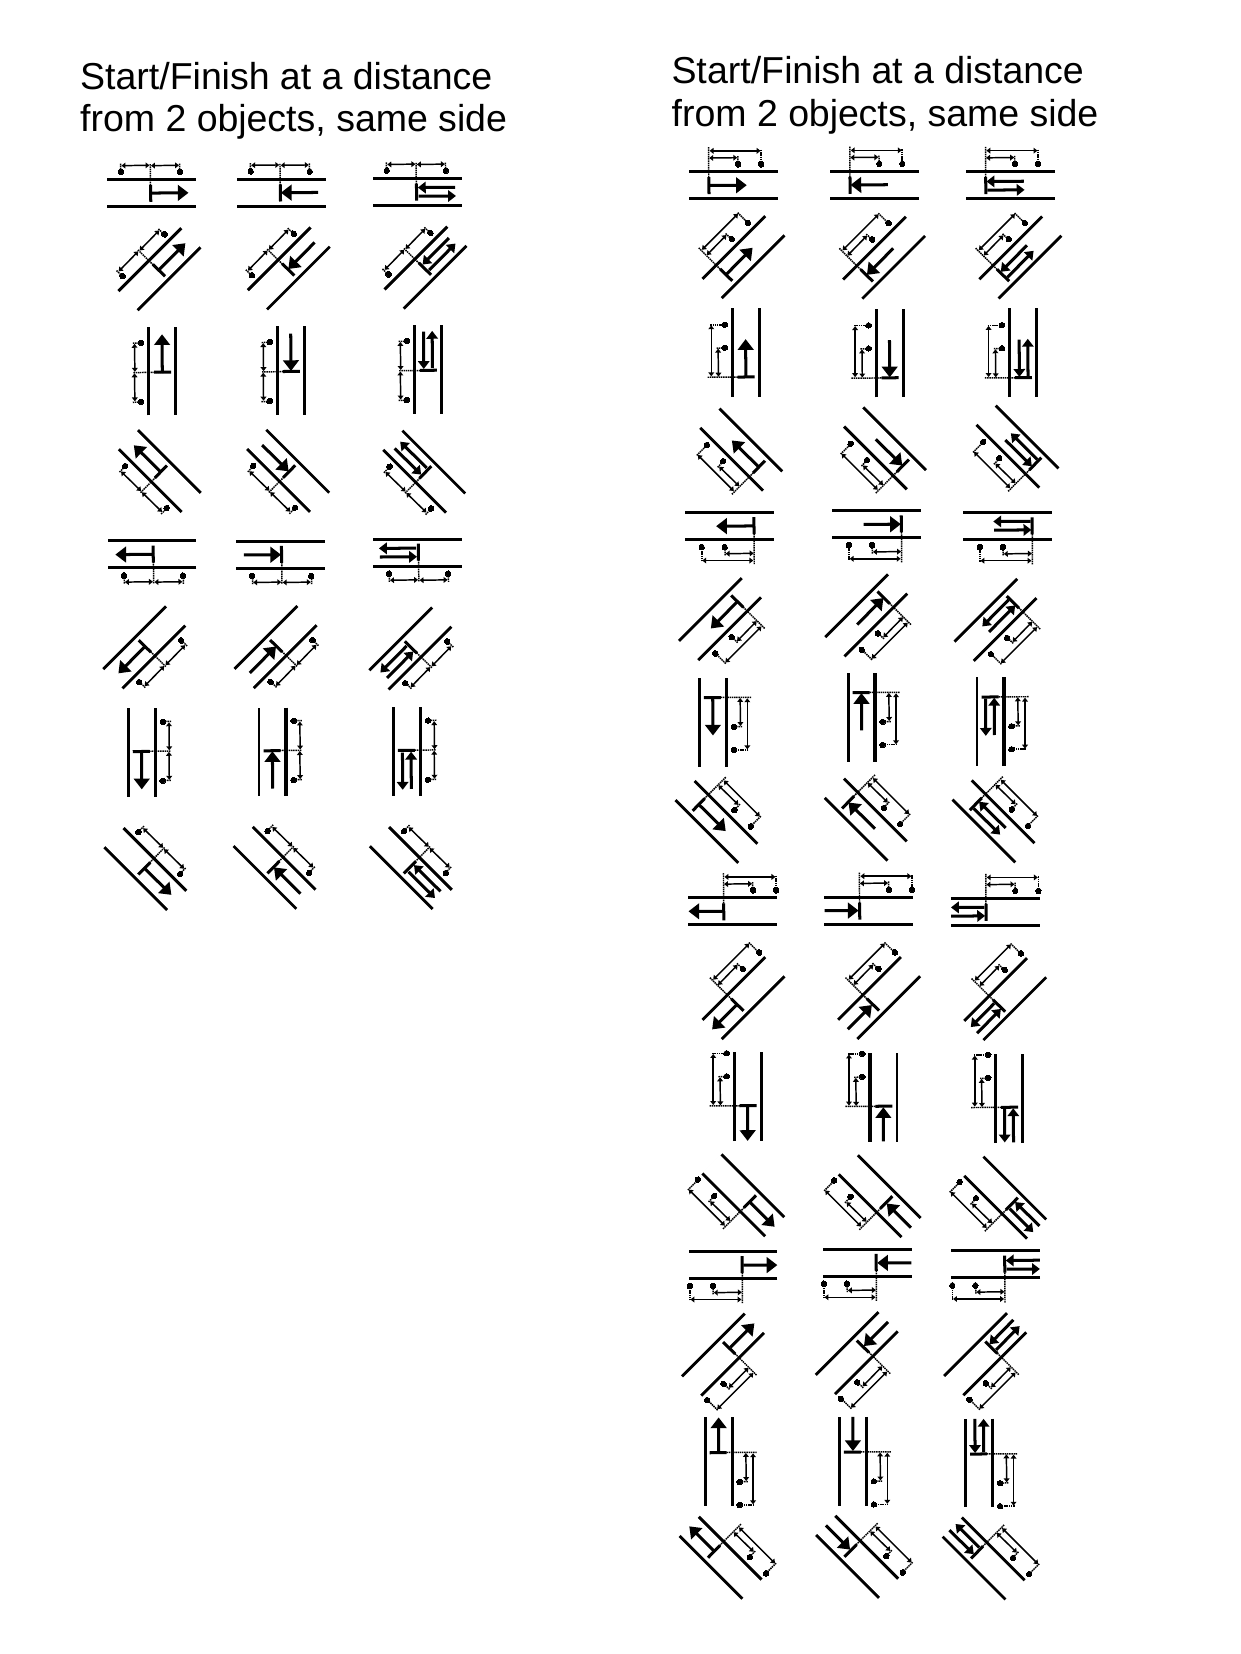

Start/Finish at a distance from 2 objects, same side
Start/Finish at a distance from 2 objects, same side